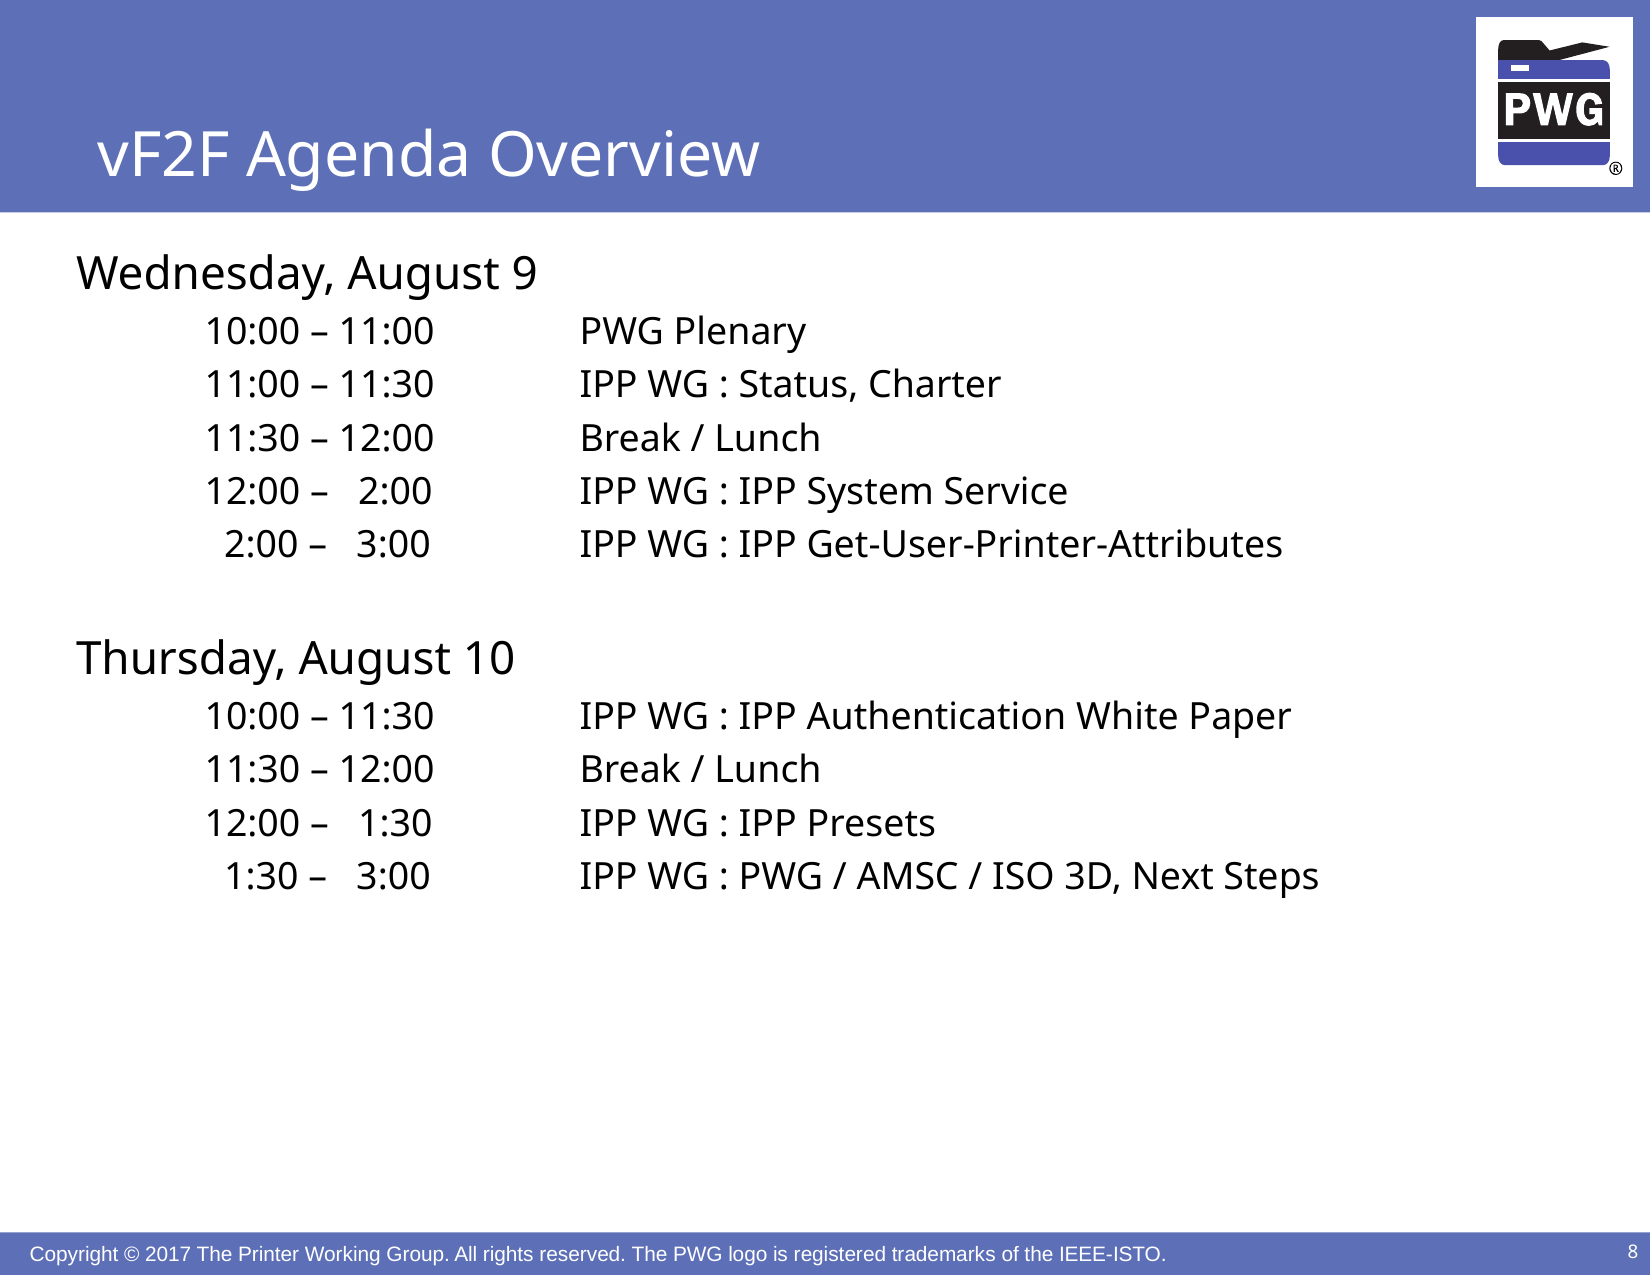

# vF2F Agenda Overview
Wednesday, August 9
10:00 – 11:00		PWG Plenary
11:00 – 11:30 		IPP WG : Status, Charter
11:30 – 12:00		Break / Lunch
12:00 – 2:00		IPP WG : IPP System Service
 2:00 – 3:00		IPP WG : IPP Get-User-Printer-Attributes
Thursday, August 10
10:00 – 11:30		IPP WG : IPP Authentication White Paper
11:30 – 12:00		Break / Lunch
12:00 – 1:30		IPP WG : IPP Presets
 1:30 – 3:00		IPP WG : PWG / AMSC / ISO 3D, Next Steps